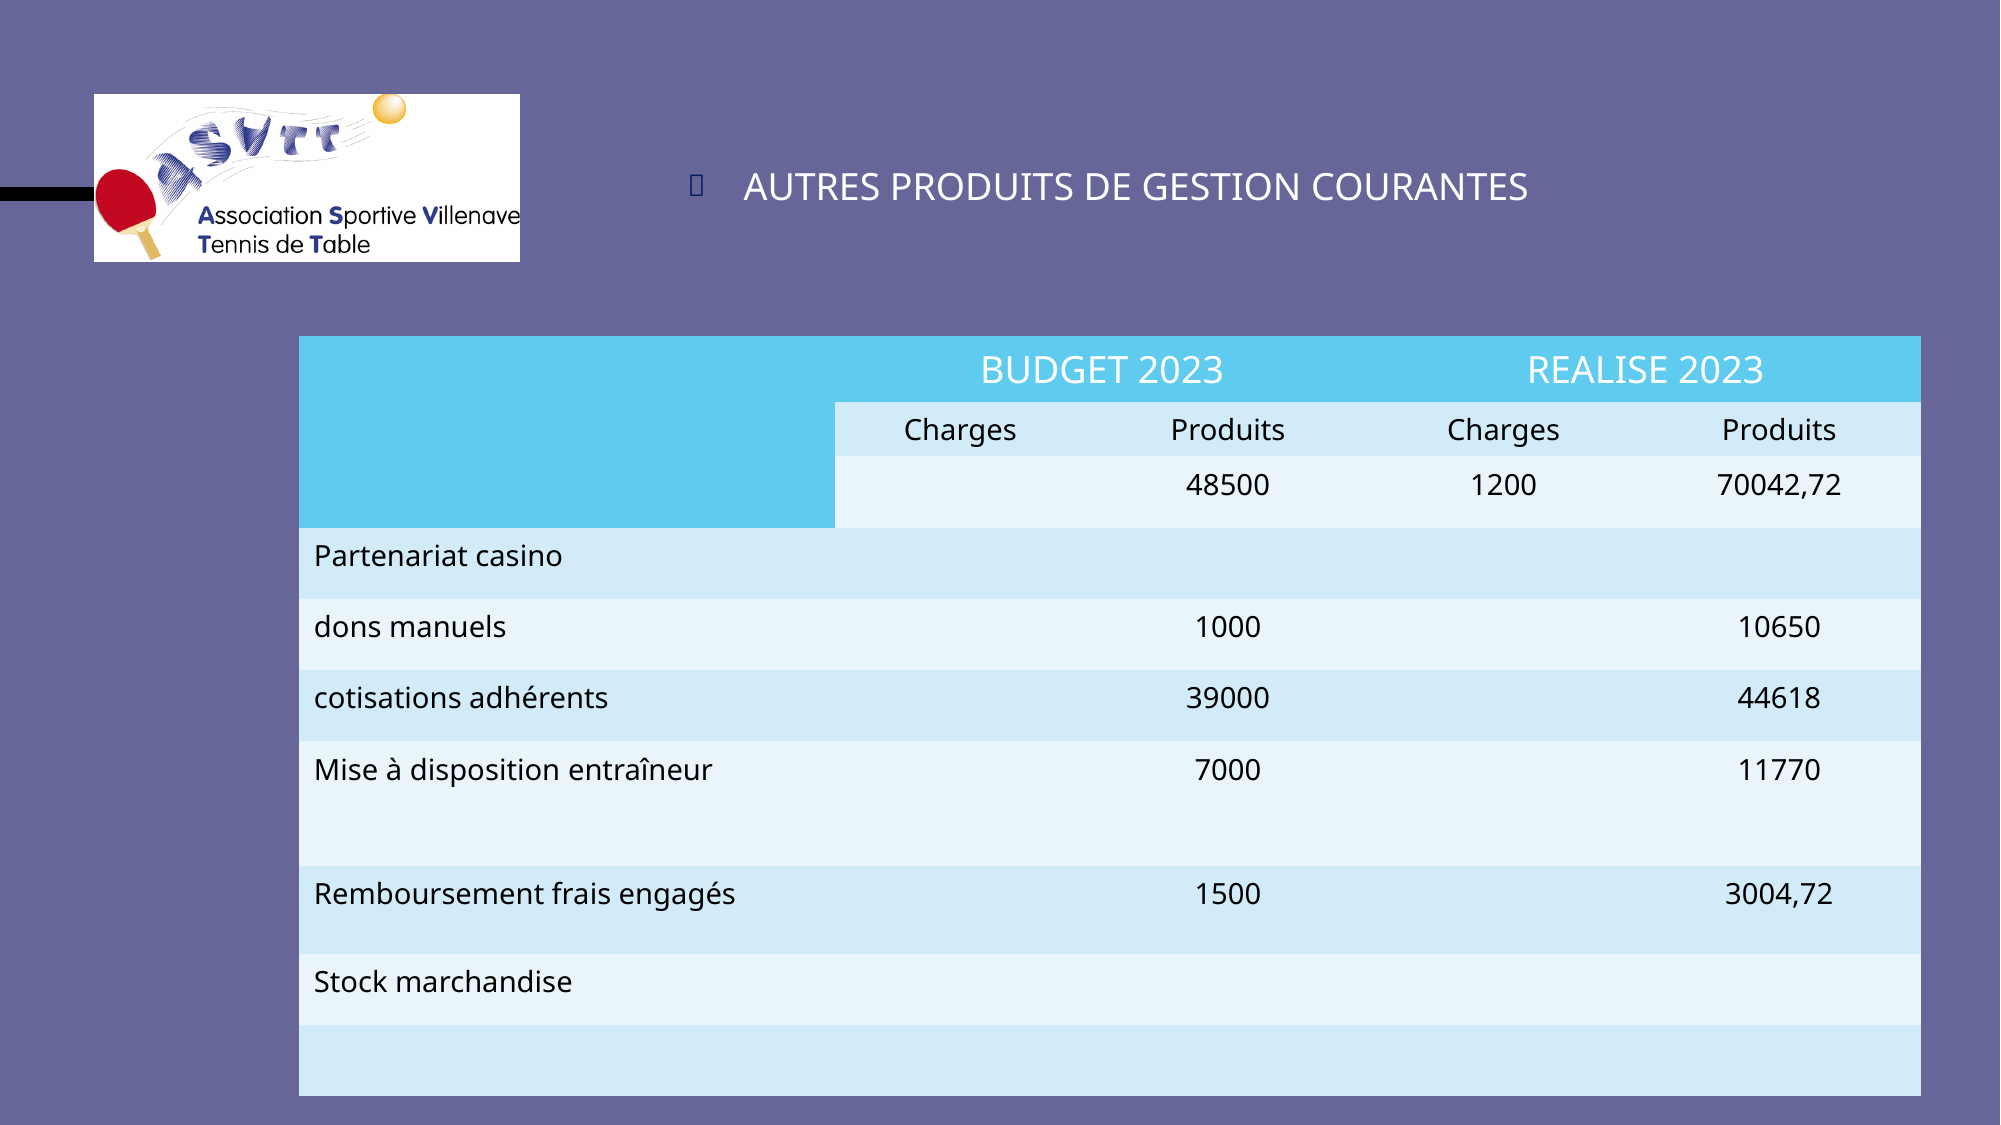

# AUTRES PRODUITS DE GESTION COURANTES
| | BUDGET 2023 | | REALISE 2023 | |
| --- | --- | --- | --- | --- |
| | Charges | Produits | Charges | Produits |
| | | 48500 | 1200 | 70042,72 |
| Partenariat casino | | | | |
| dons manuels | | 1000 | | 10650 |
| cotisations adhérents | | 39000 | | 44618 |
| Mise à disposition entraîneur | | 7000 | | 11770 |
| Remboursement frais engagés | | 1500 | | 3004,72 |
| Stock marchandise | | | | |
| | | | | |